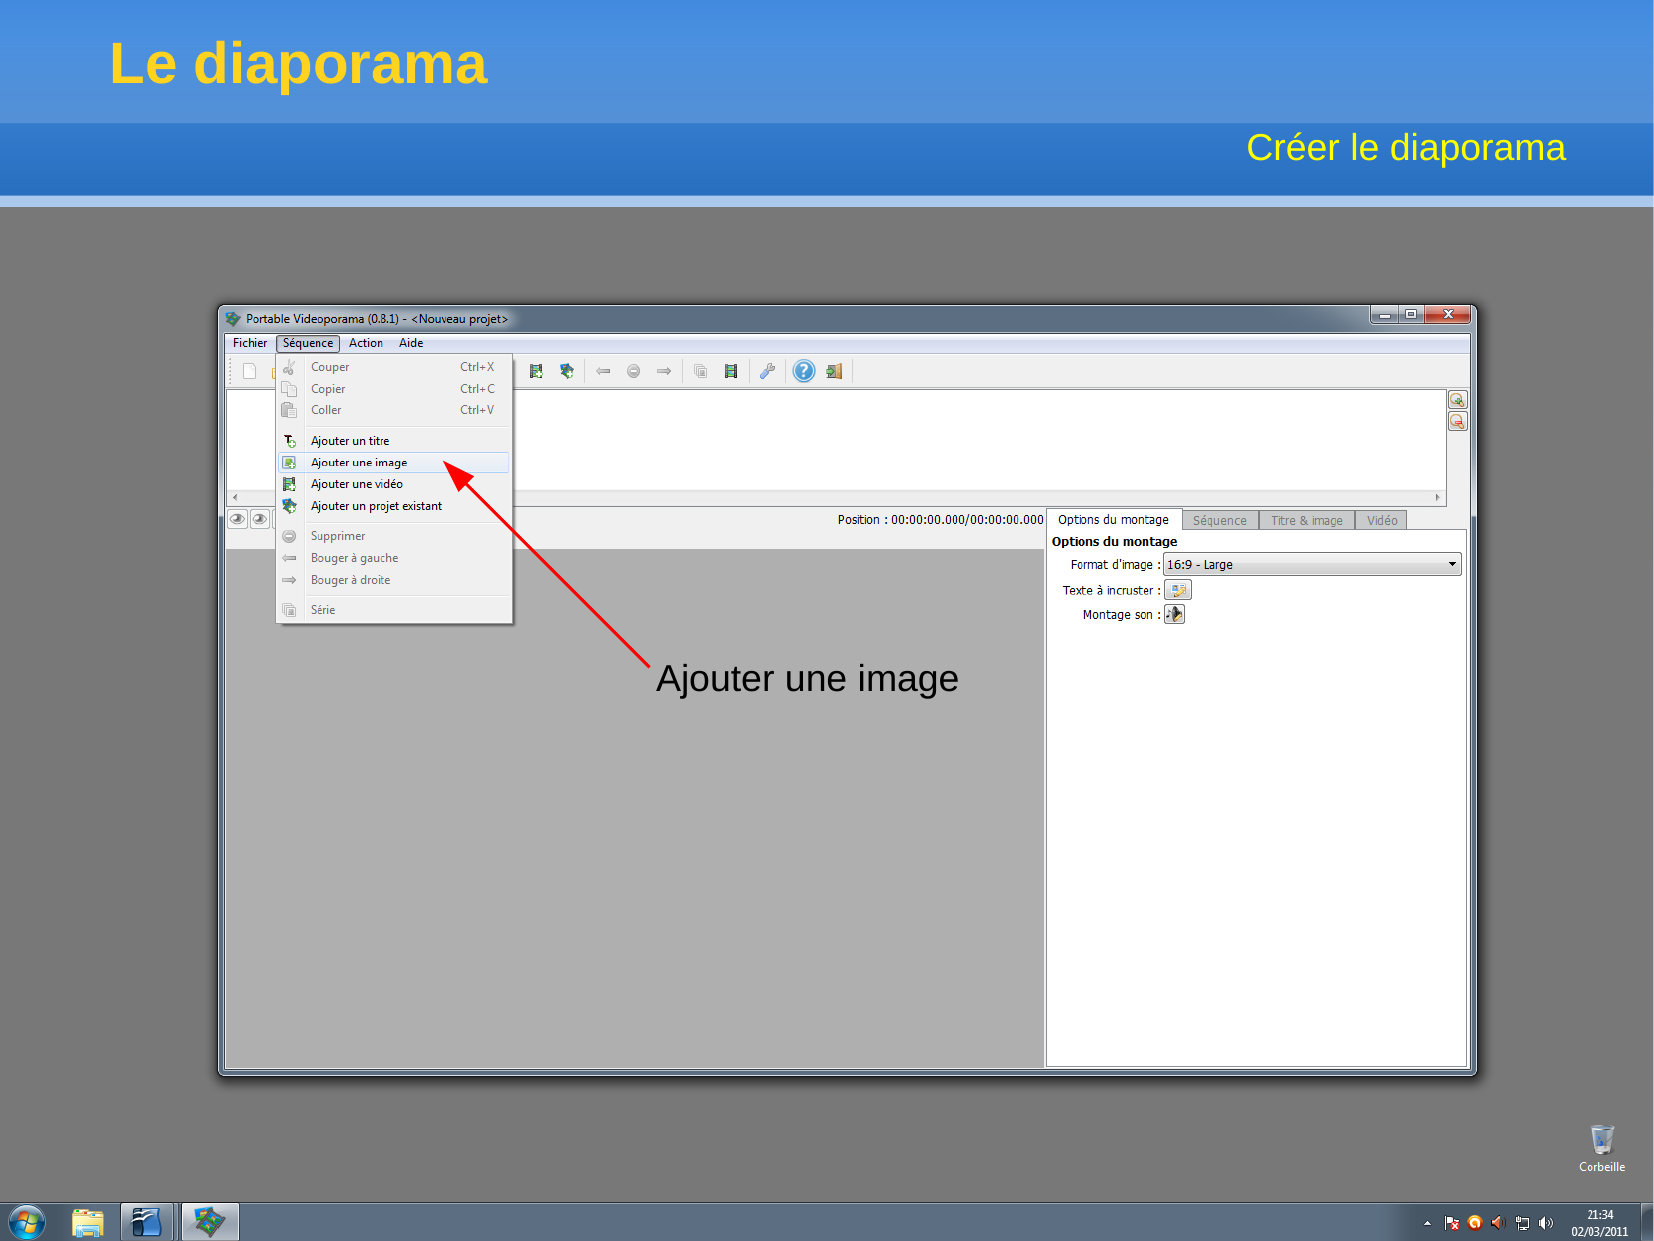

Le diaporama
 Créer le diaporama
#
Ajouter une image